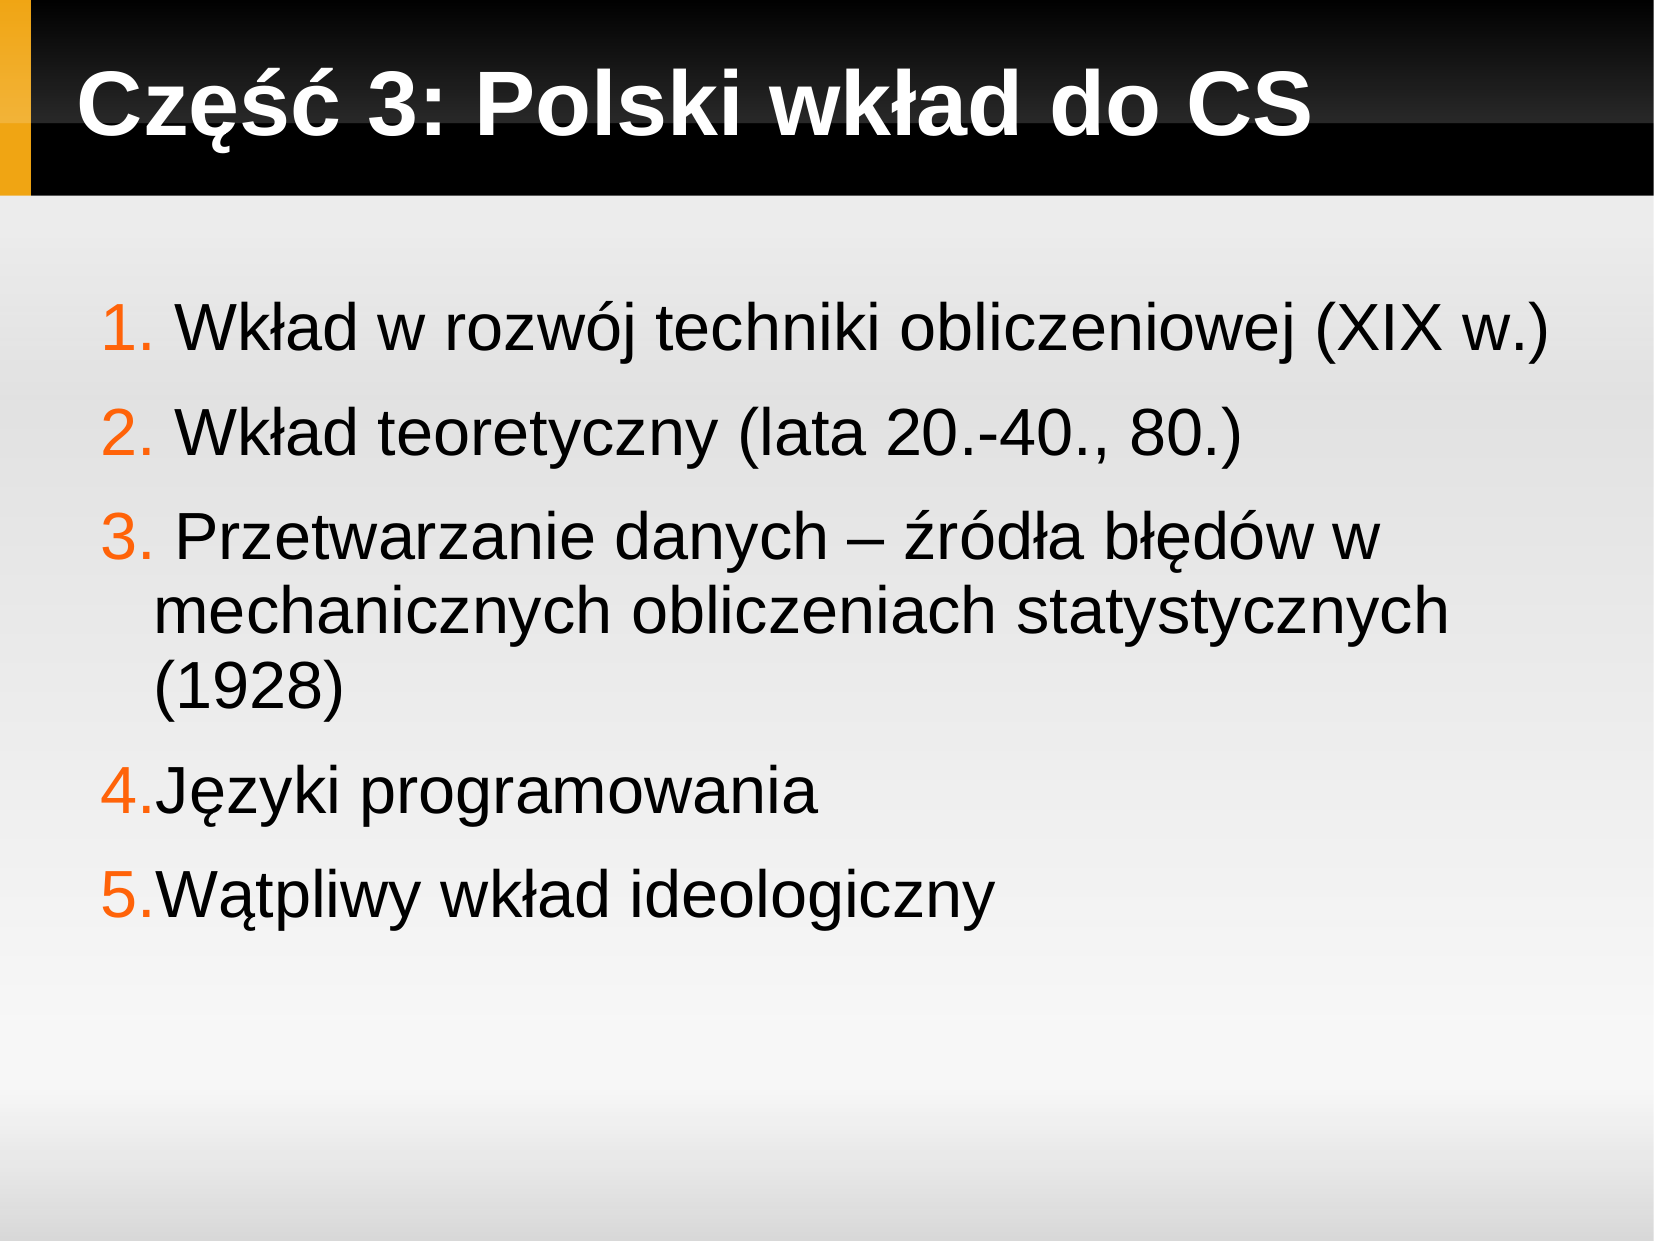

# Część 3: Polski wkład do CS
 Wkład w rozwój techniki obliczeniowej (XIX w.)
 Wkład teoretyczny (lata 20.-40., 80.)
 Przetwarzanie danych – źródła błędów w mechanicznych obliczeniach statystycznych (1928)
Języki programowania
Wątpliwy wkład ideologiczny